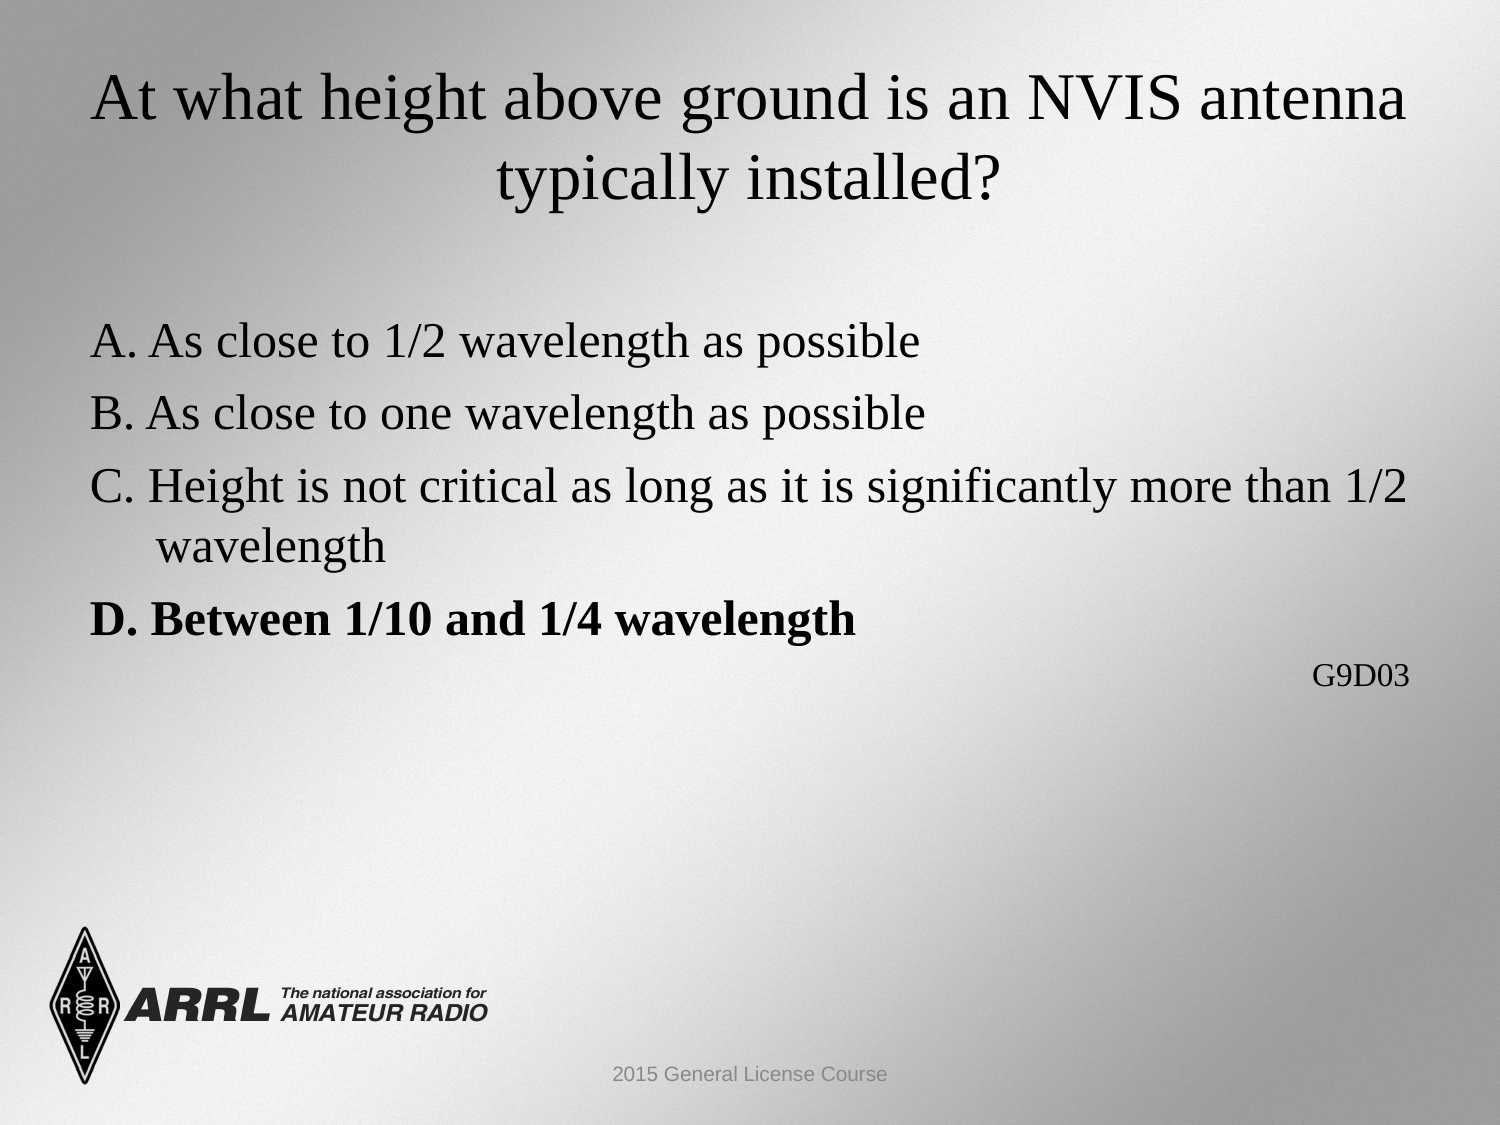

# At what height above ground is an NVIS antenna typically installed?
A. As close to 1/2 wavelength as possible
B. As close to one wavelength as possible
C. Height is not critical as long as it is significantly more than 1/2 wavelength
D. Between 1/10 and 1/4 wavelength
 G9D03
2015 General License Course